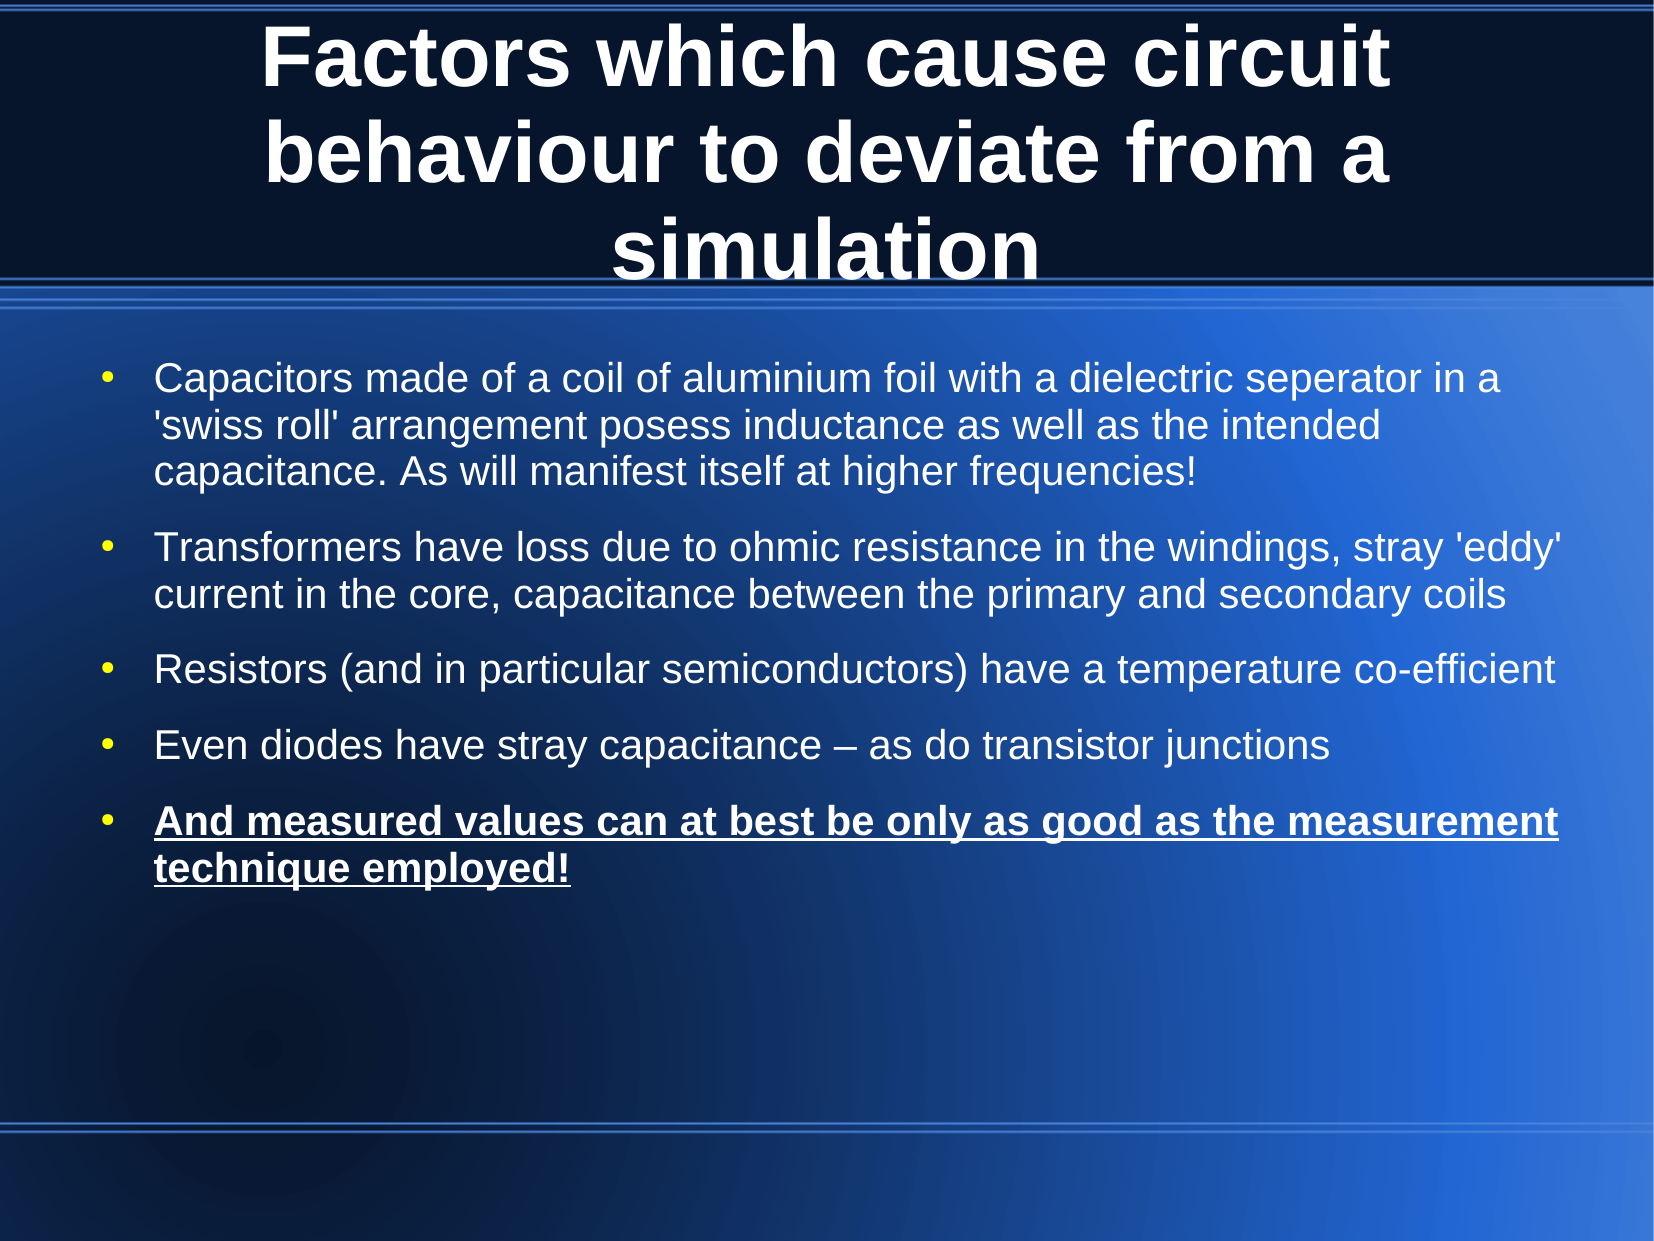

# Factors which cause circuit behaviour to deviate from a simulation
Capacitors made of a coil of aluminium foil with a dielectric seperator in a 'swiss roll' arrangement posess inductance as well as the intended capacitance. As will manifest itself at higher frequencies!
Transformers have loss due to ohmic resistance in the windings, stray 'eddy' current in the core, capacitance between the primary and secondary coils
Resistors (and in particular semiconductors) have a temperature co-efficient
Even diodes have stray capacitance – as do transistor junctions
And measured values can at best be only as good as the measurement technique employed!